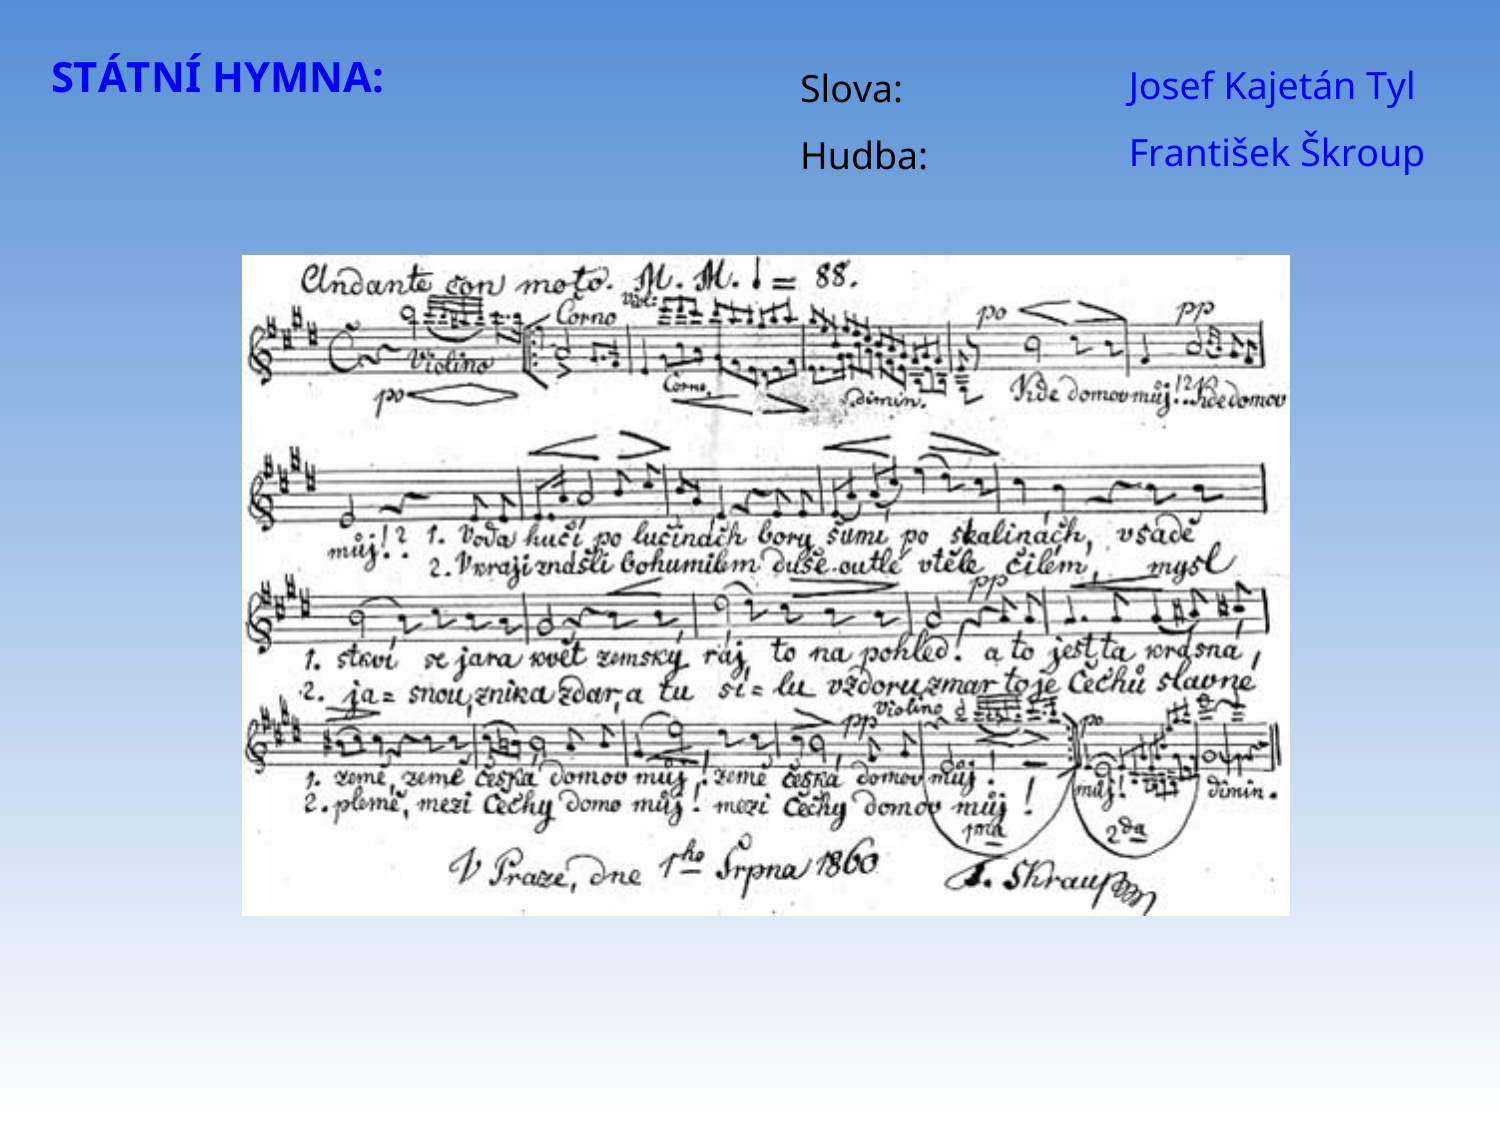

STÁTNÍ HYMNA:
| Slova: | Josef Kajetán Tyl |
| --- | --- |
| Hudba: | František Škroup |